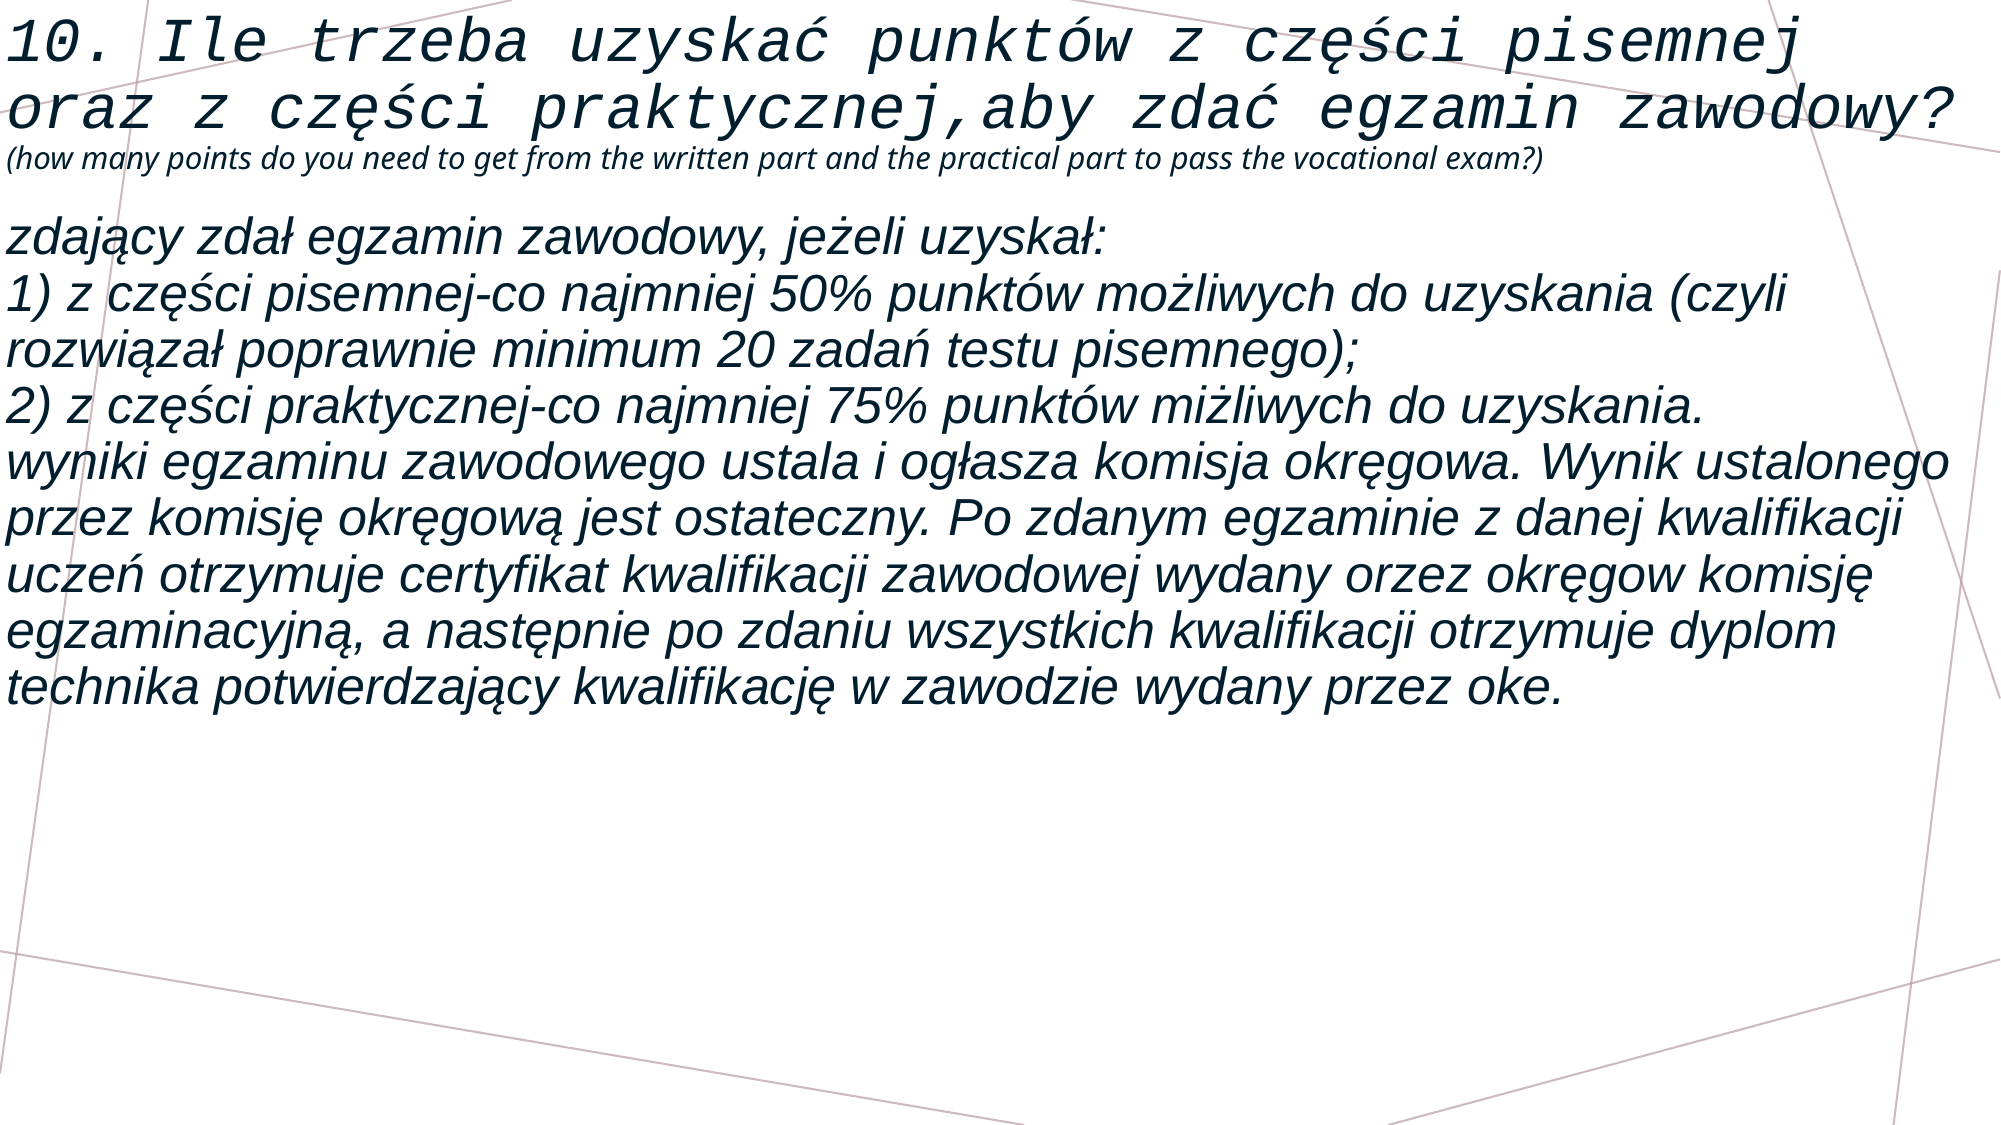

# 10. Ile trzeba uzyskać punktów z części pisemnej oraz z części praktycznej,aby zdać egzamin zawodowy? (how many points do you need to get from the written part and the practical part to pass the vocational exam?) zdający zdał egzamin zawodowy, jeżeli uzyskał: 1) z części pisemnej-co najmniej 50% punktów możliwych do uzyskania (czyli rozwiązał poprawnie minimum 20 zadań testu pisemnego); 2) z części praktycznej-co najmniej 75% punktów miżliwych do uzyskania. wyniki egzaminu zawodowego ustala i ogłasza komisja okręgowa. Wynik ustalonego przez komisję okręgową jest ostateczny. Po zdanym egzaminie z danej kwalifikacji uczeń otrzymuje certyfikat kwalifikacji zawodowej wydany orzez okręgow komisję egzaminacyjną, a następnie po zdaniu wszystkich kwalifikacji otrzymuje dyplom technika potwierdzający kwalifikację w zawodzie wydany przez oke.